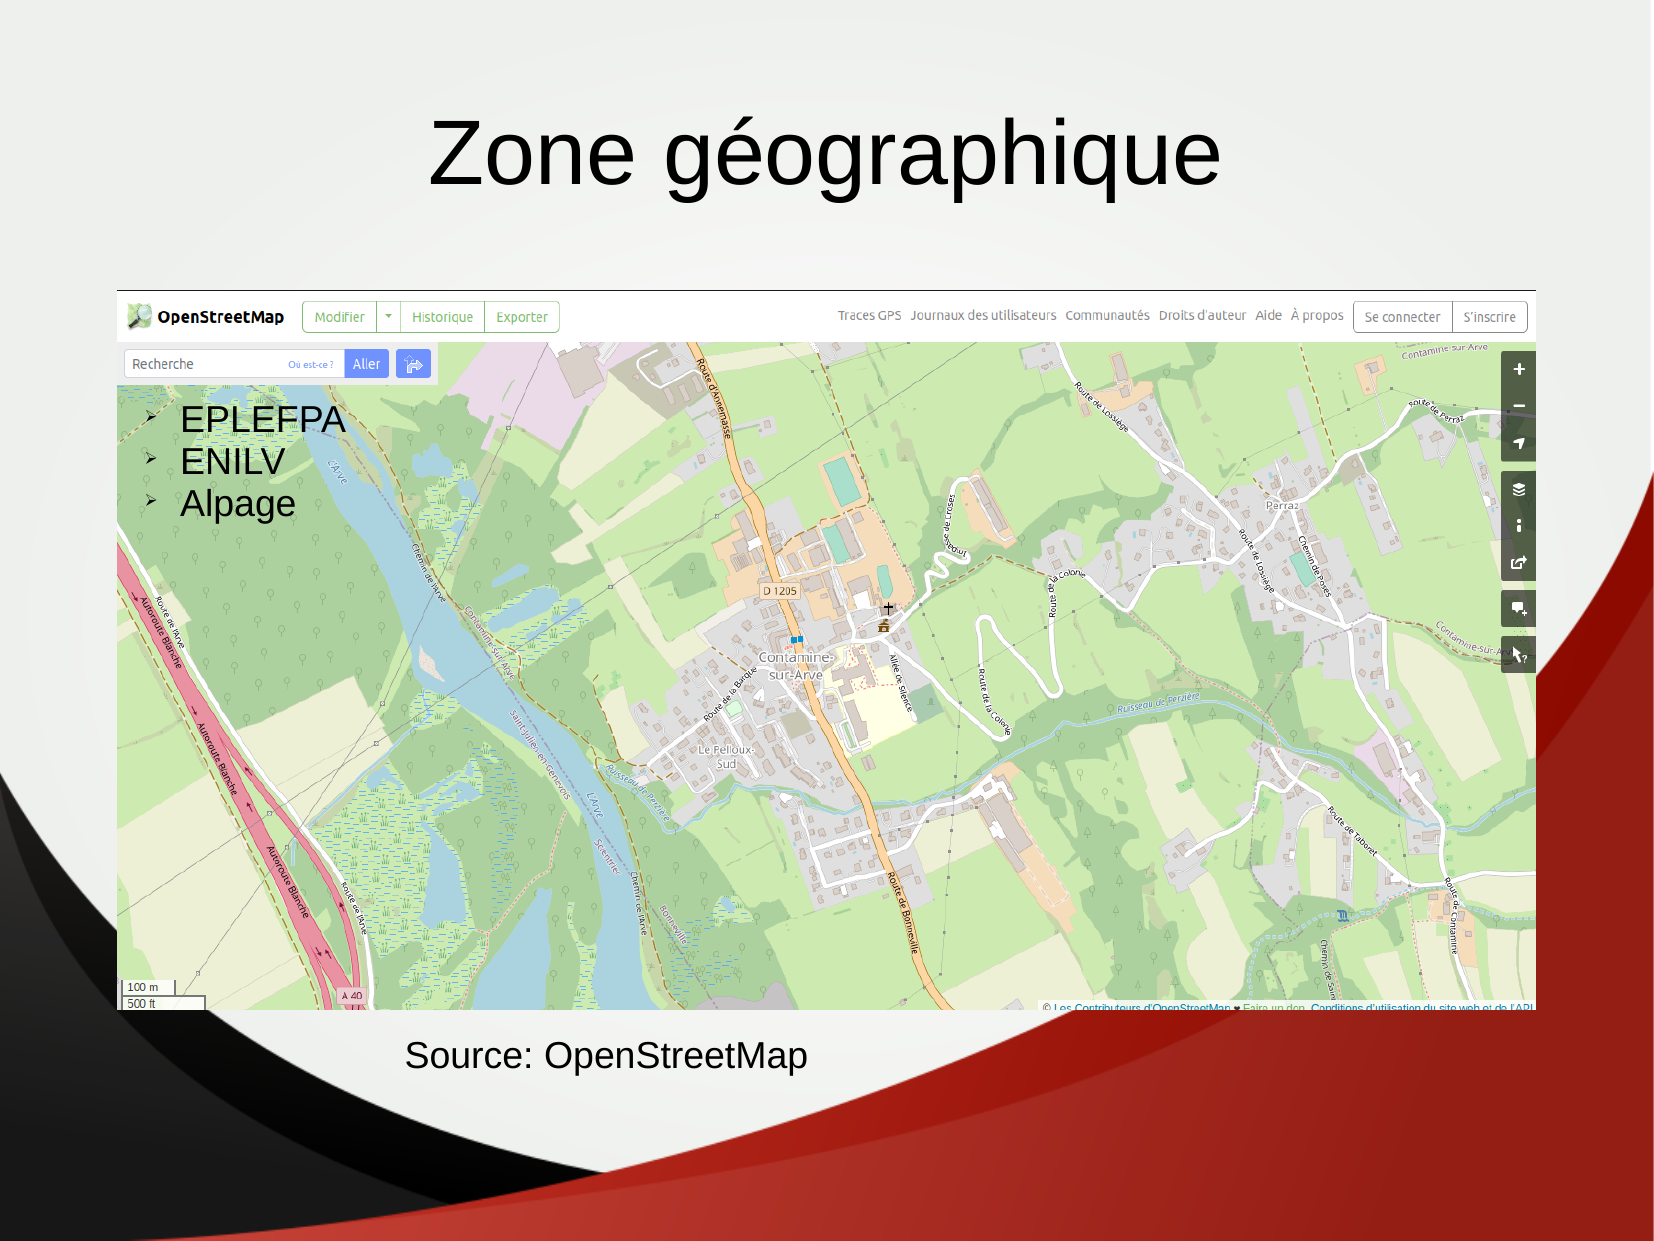

# Zone géographique
EPLEFPA
ENILV
Alpage
Source: OpenStreetMap